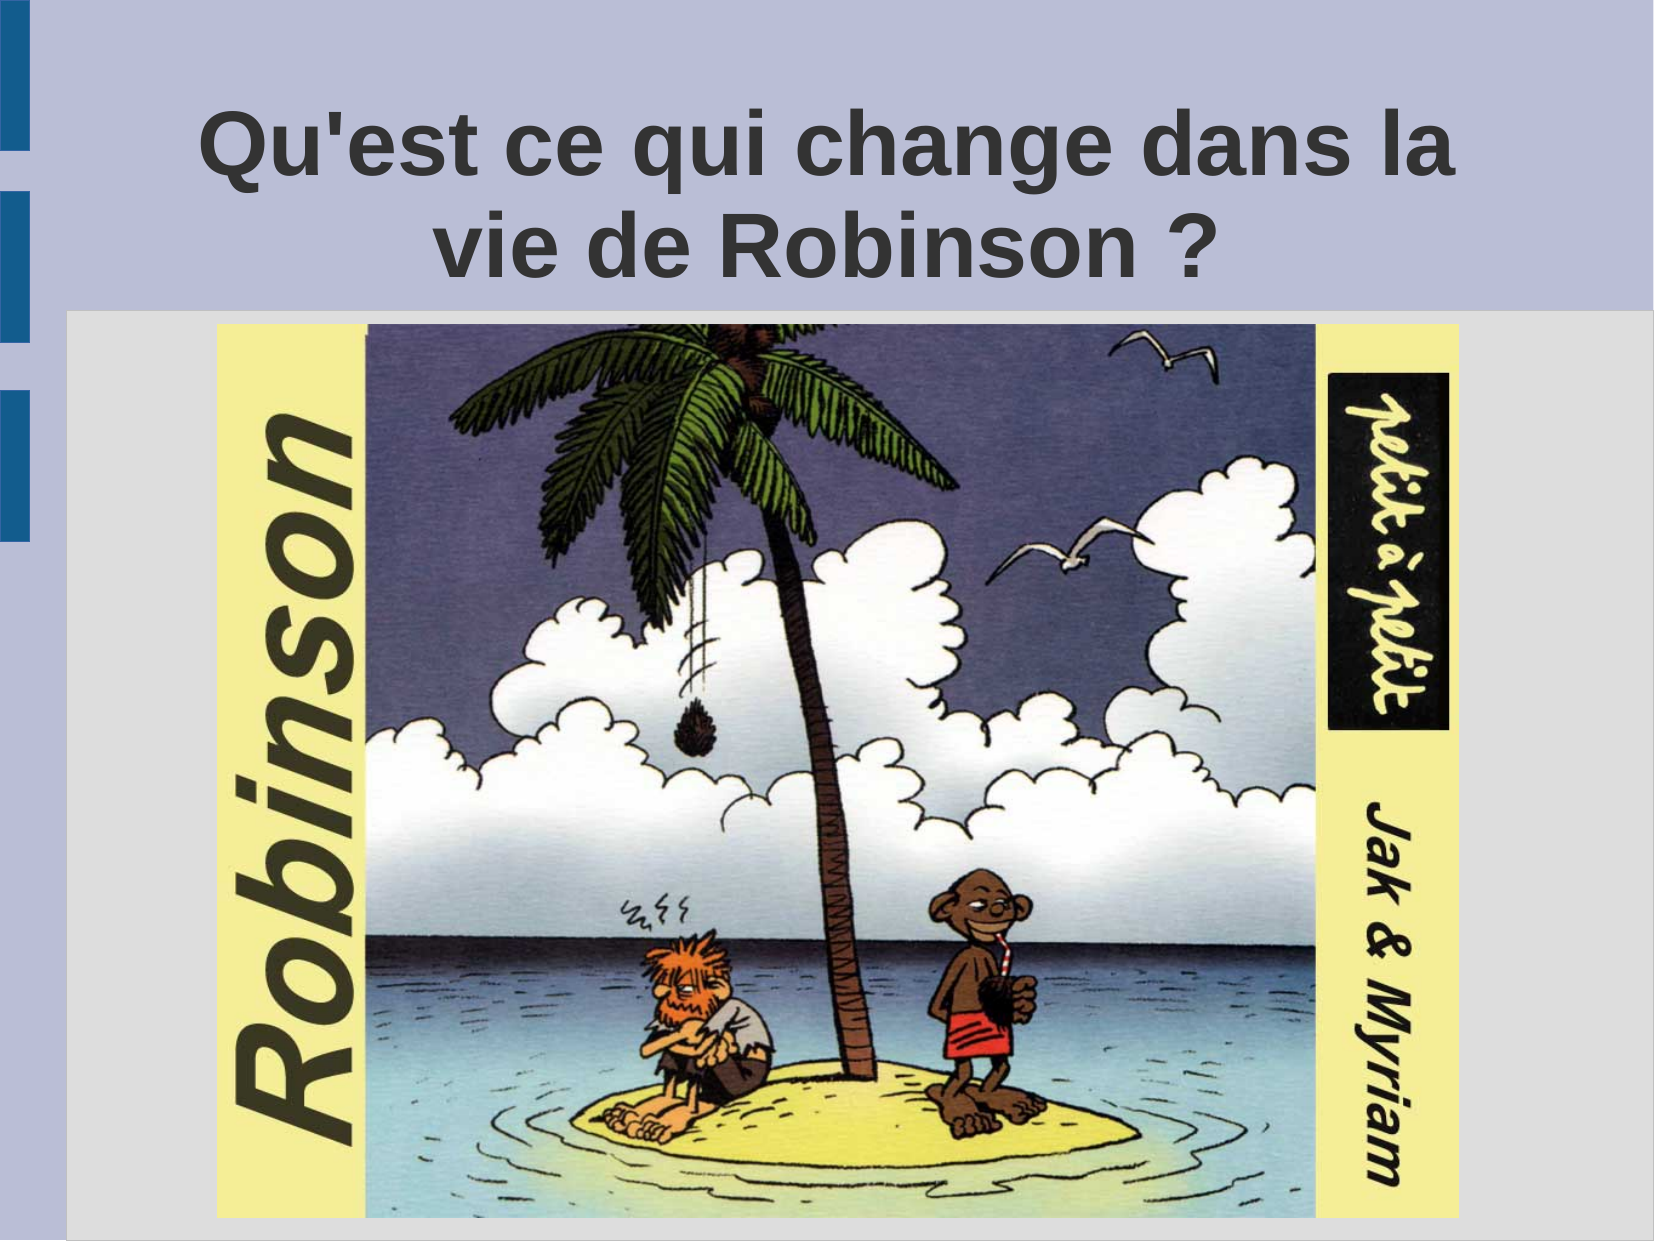

# Qu'est ce qui change dans la vie de Robinson ?